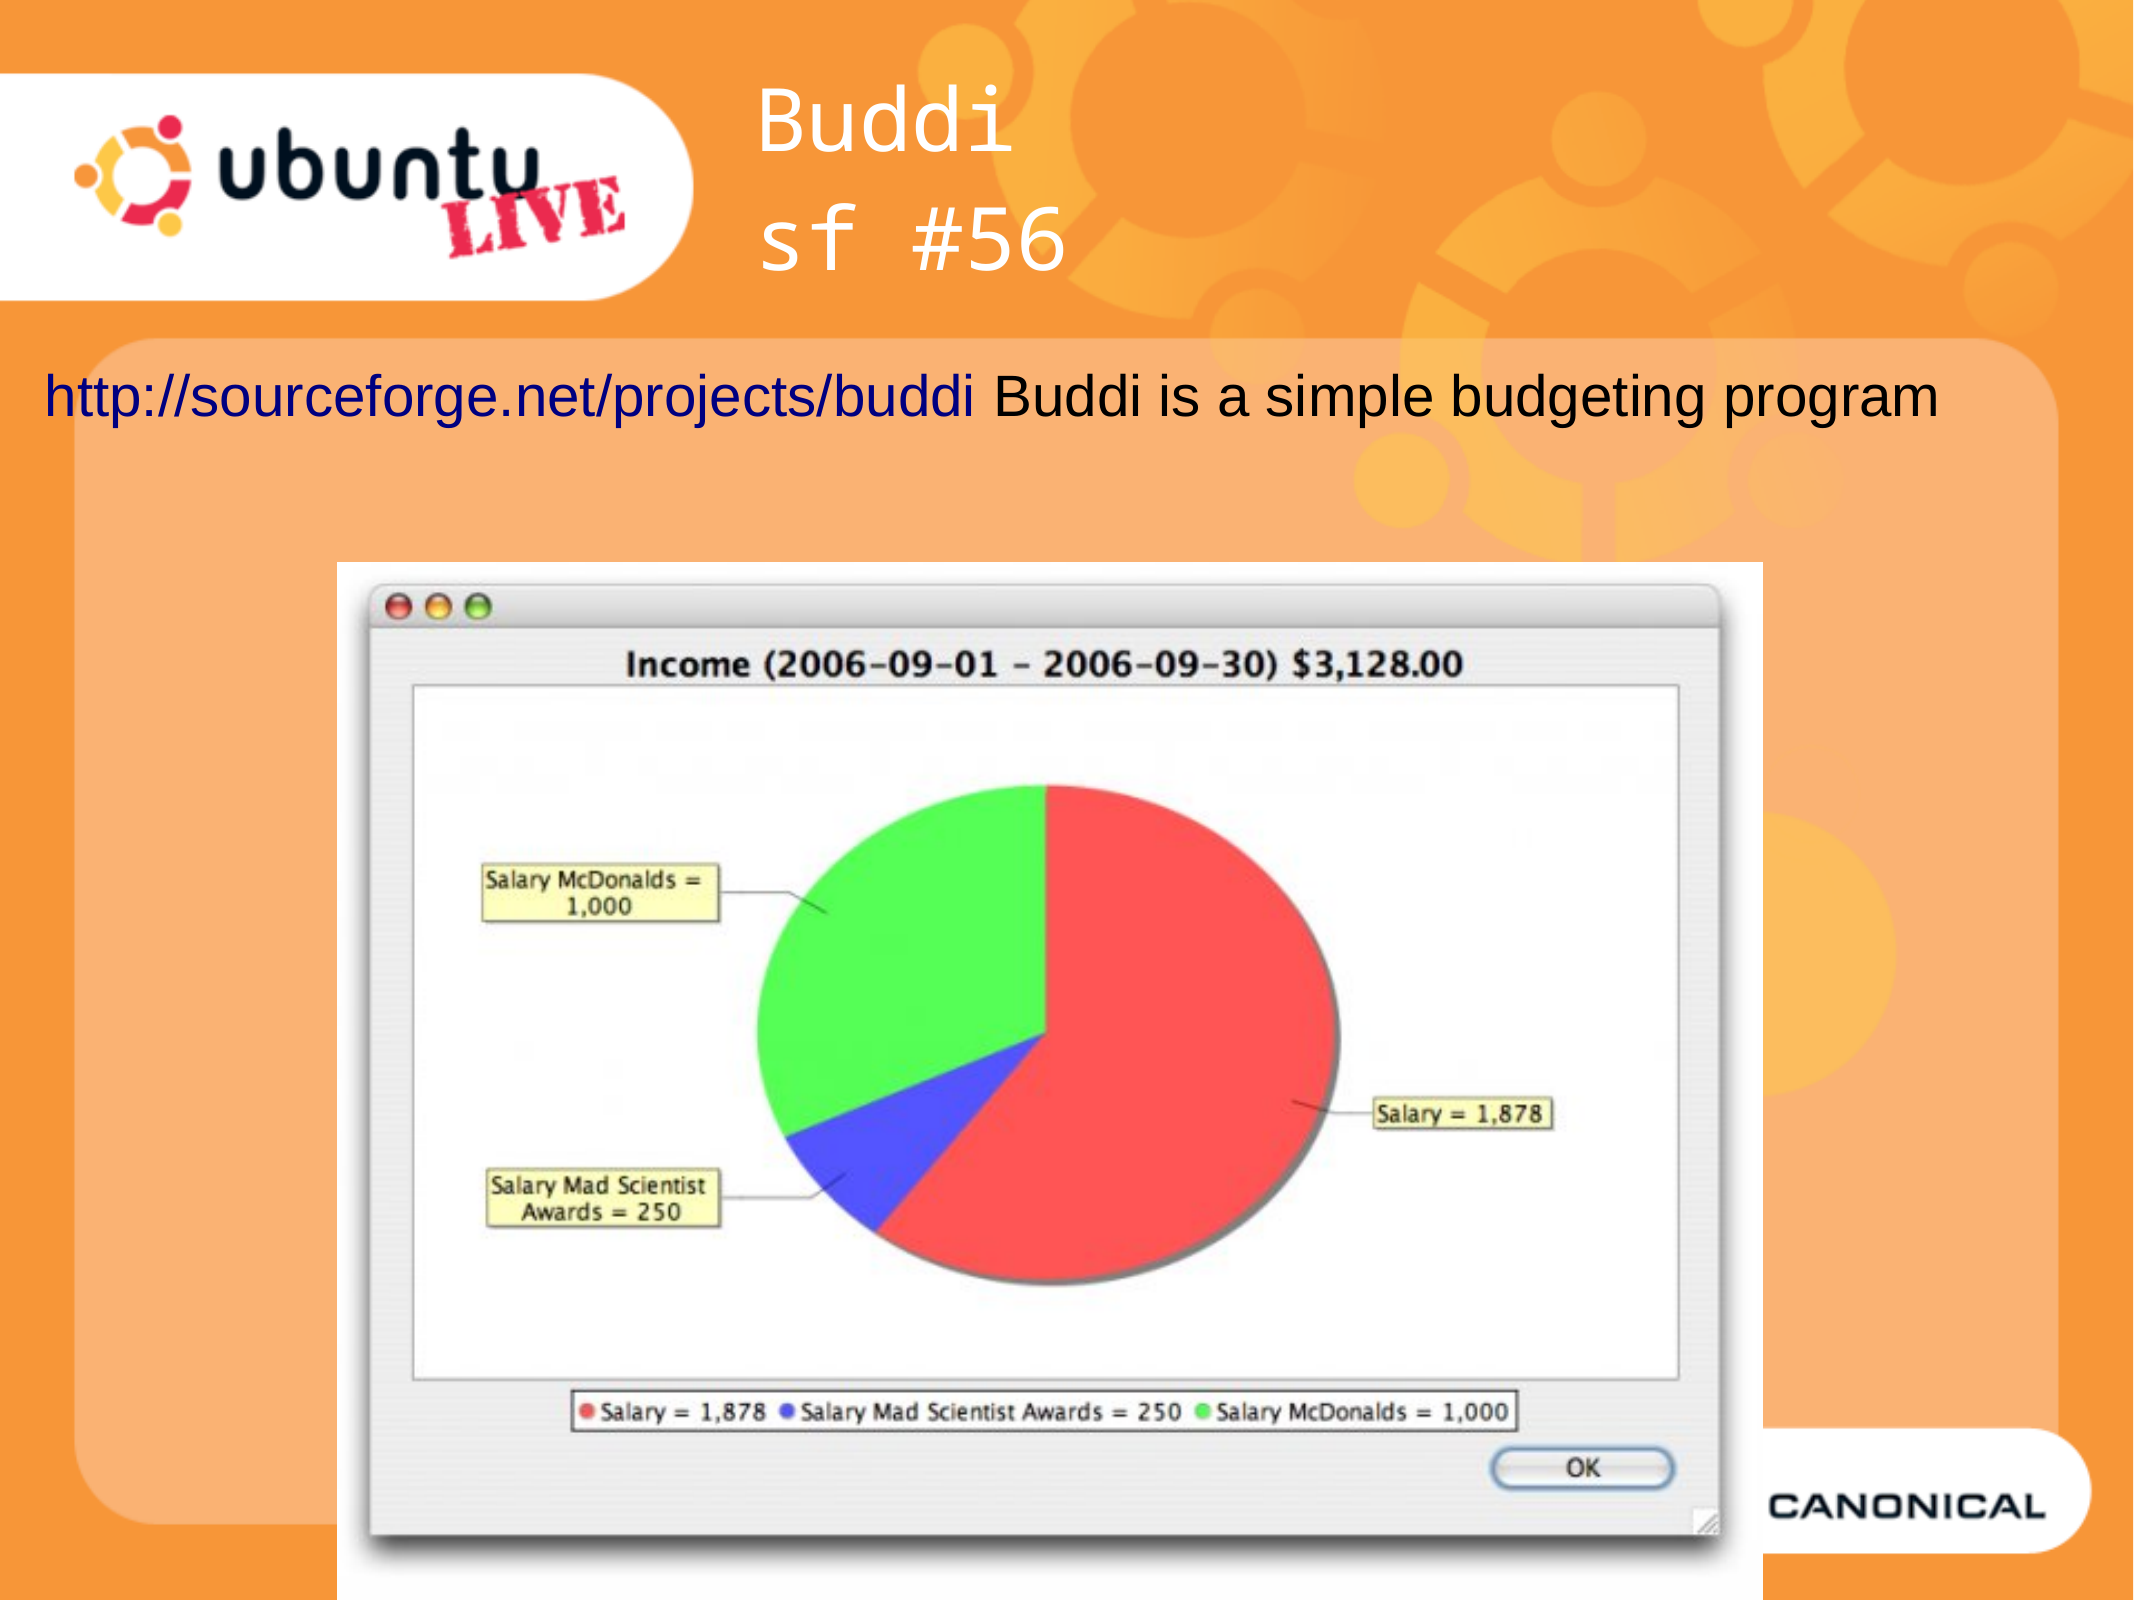

Buddi
sf #56
# http://sourceforge.net/projects/buddi Buddi is a simple budgeting program